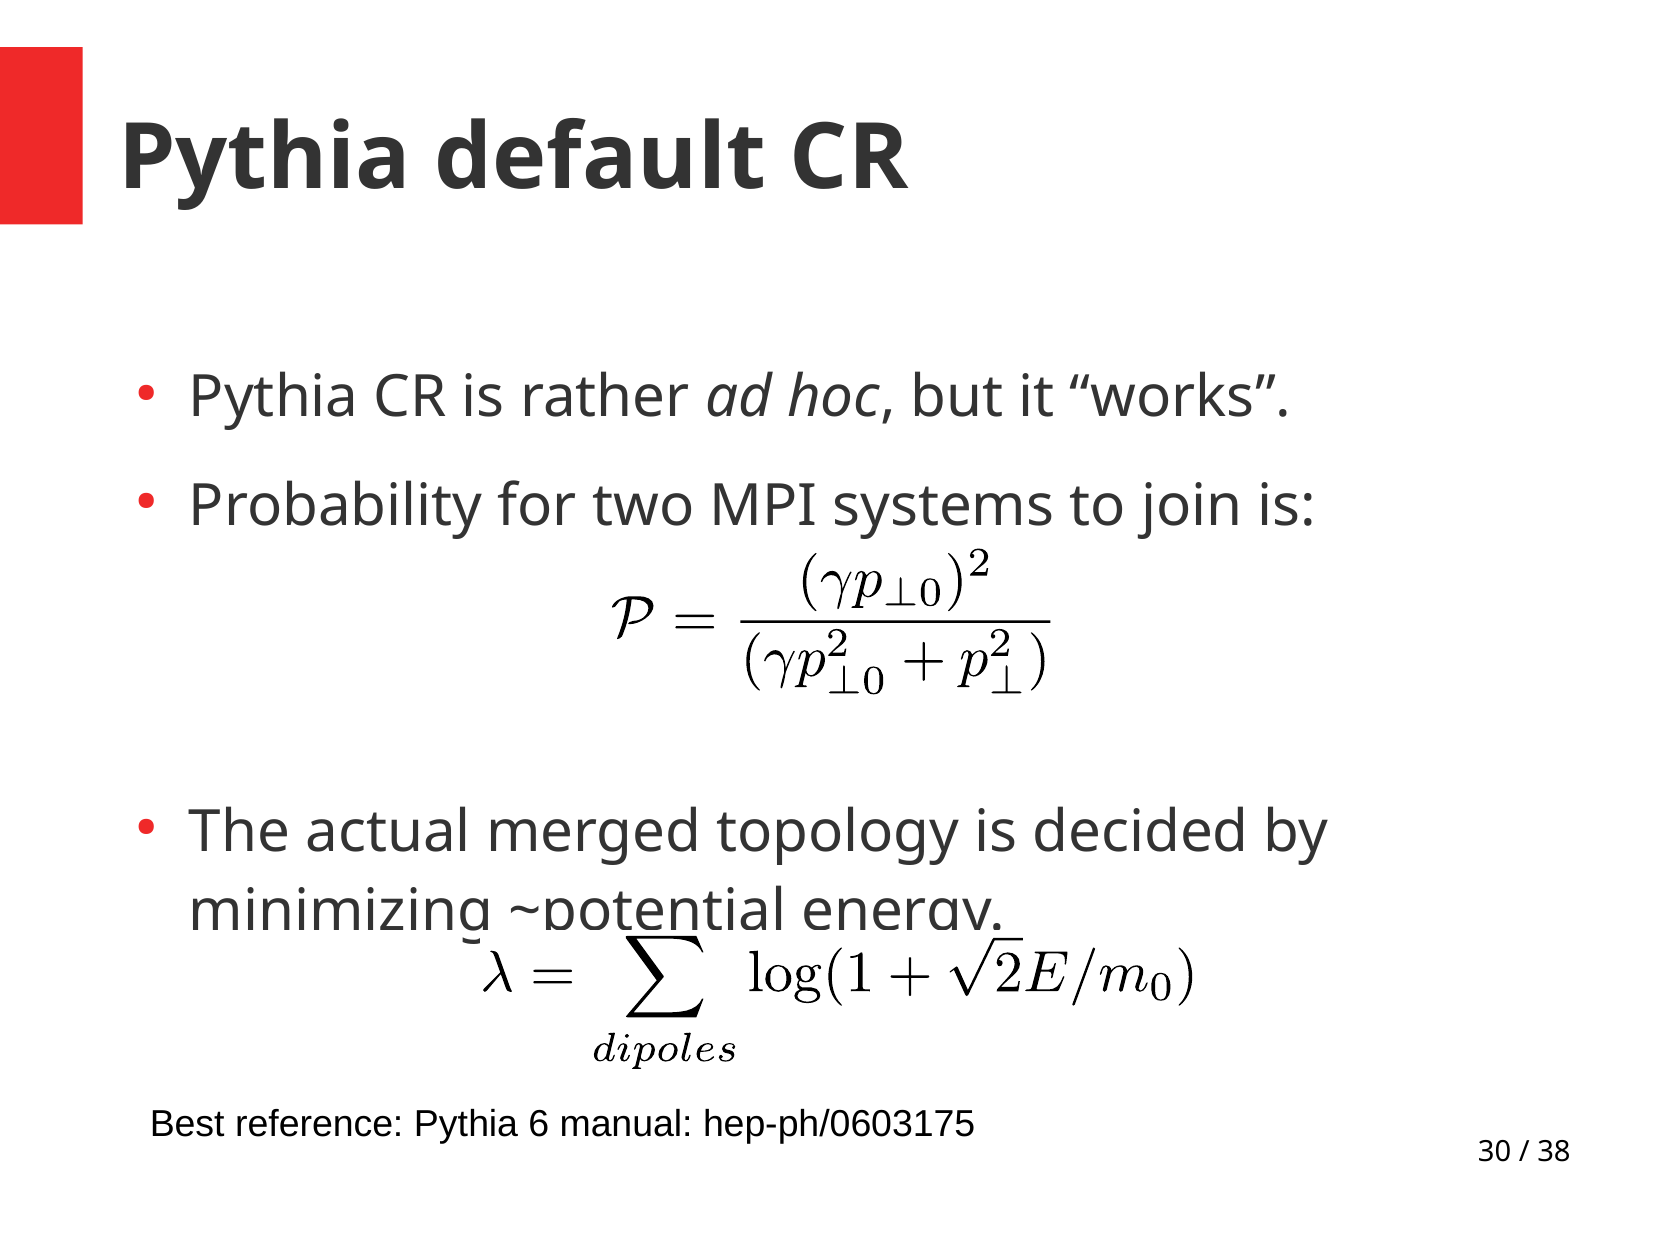

# Pythia default CR
Pythia CR is rather ad hoc, but it “works”.
Probability for two MPI systems to join is:
The actual merged topology is decided by minimizing ~potential energy.
Best reference: Pythia 6 manual: hep-ph/0603175
30